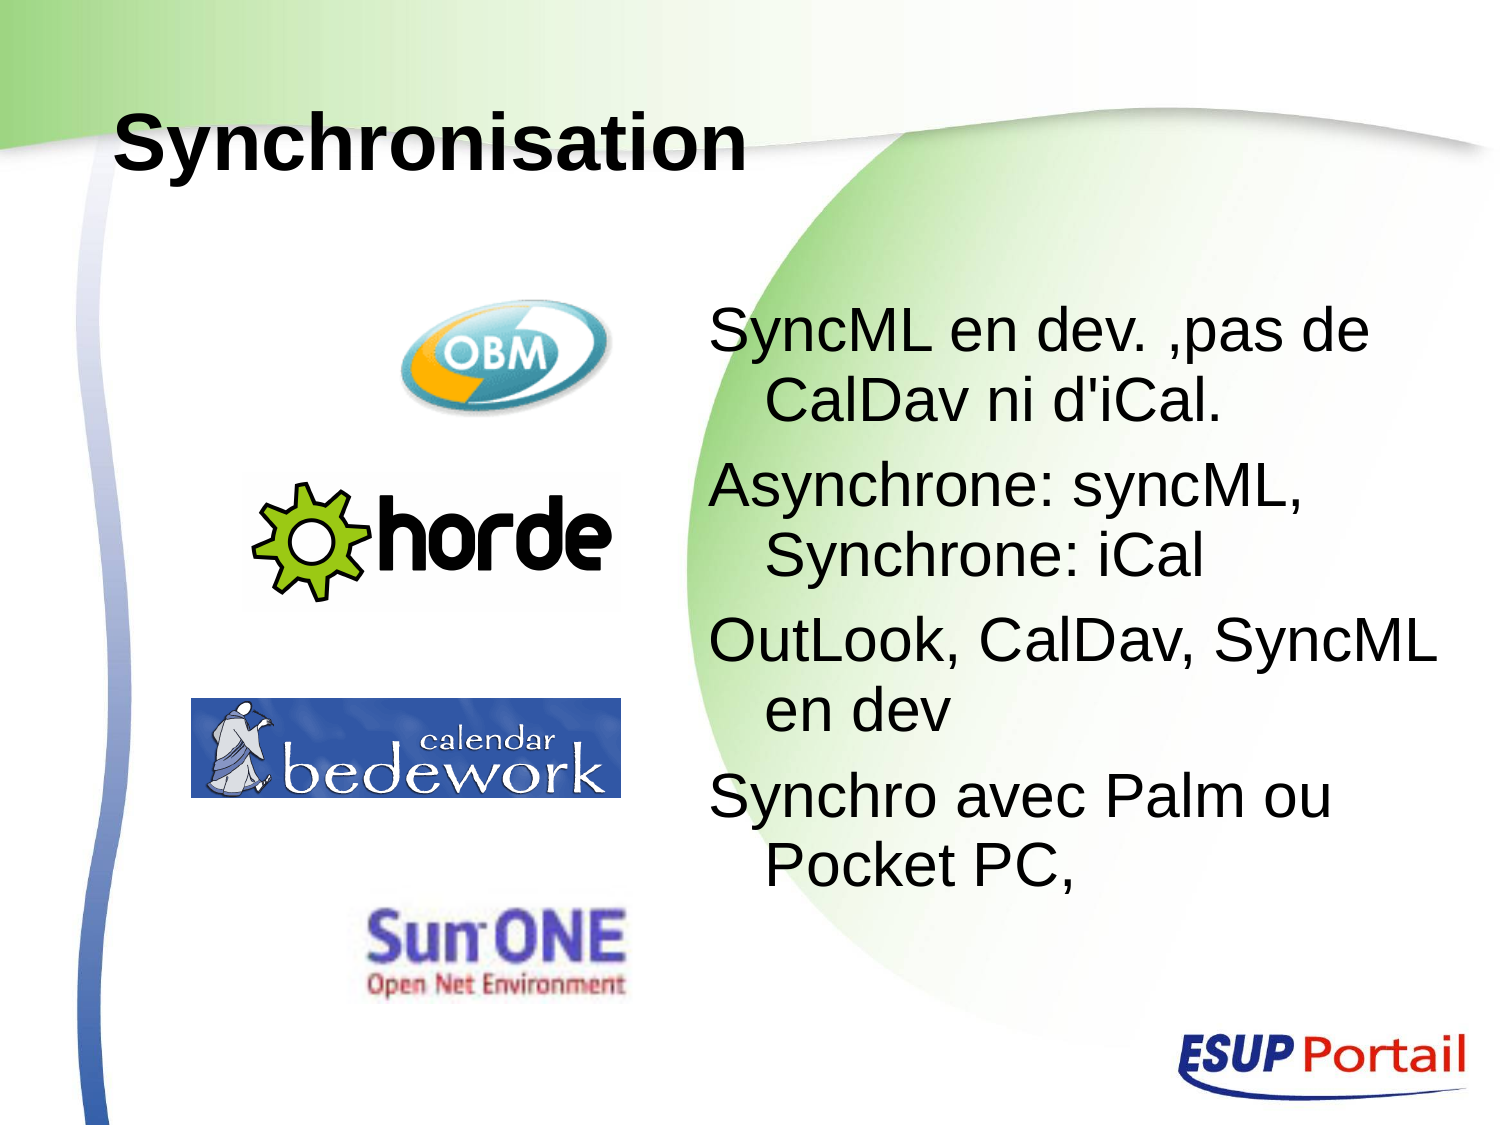

# Synchronisation
SyncML en dev. ,pas de CalDav ni d'iCal.
Asynchrone: syncML, Synchrone: iCal
OutLook, CalDav, SyncML en dev
Synchro avec Palm ou Pocket PC,